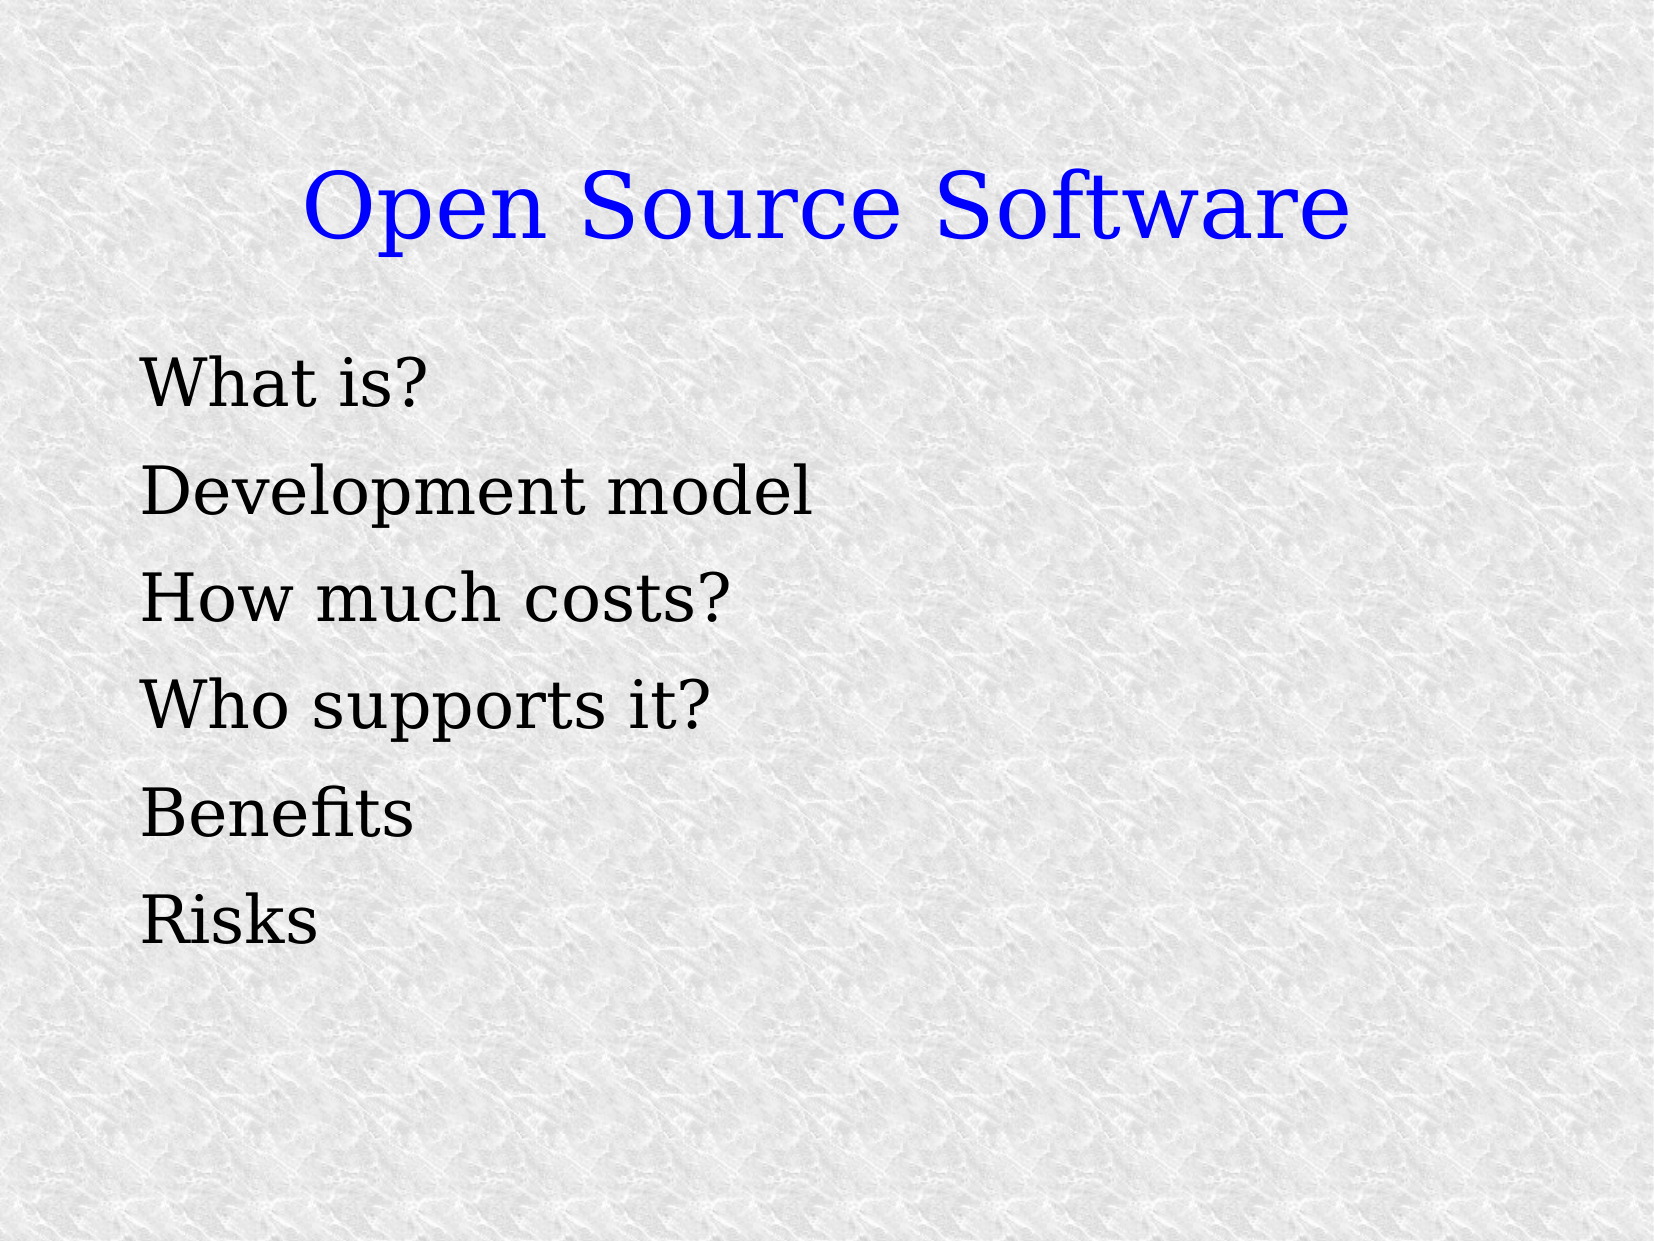

# Open Source Software
What is?
Development model
How much costs?
Who supports it?
Benefits
Risks